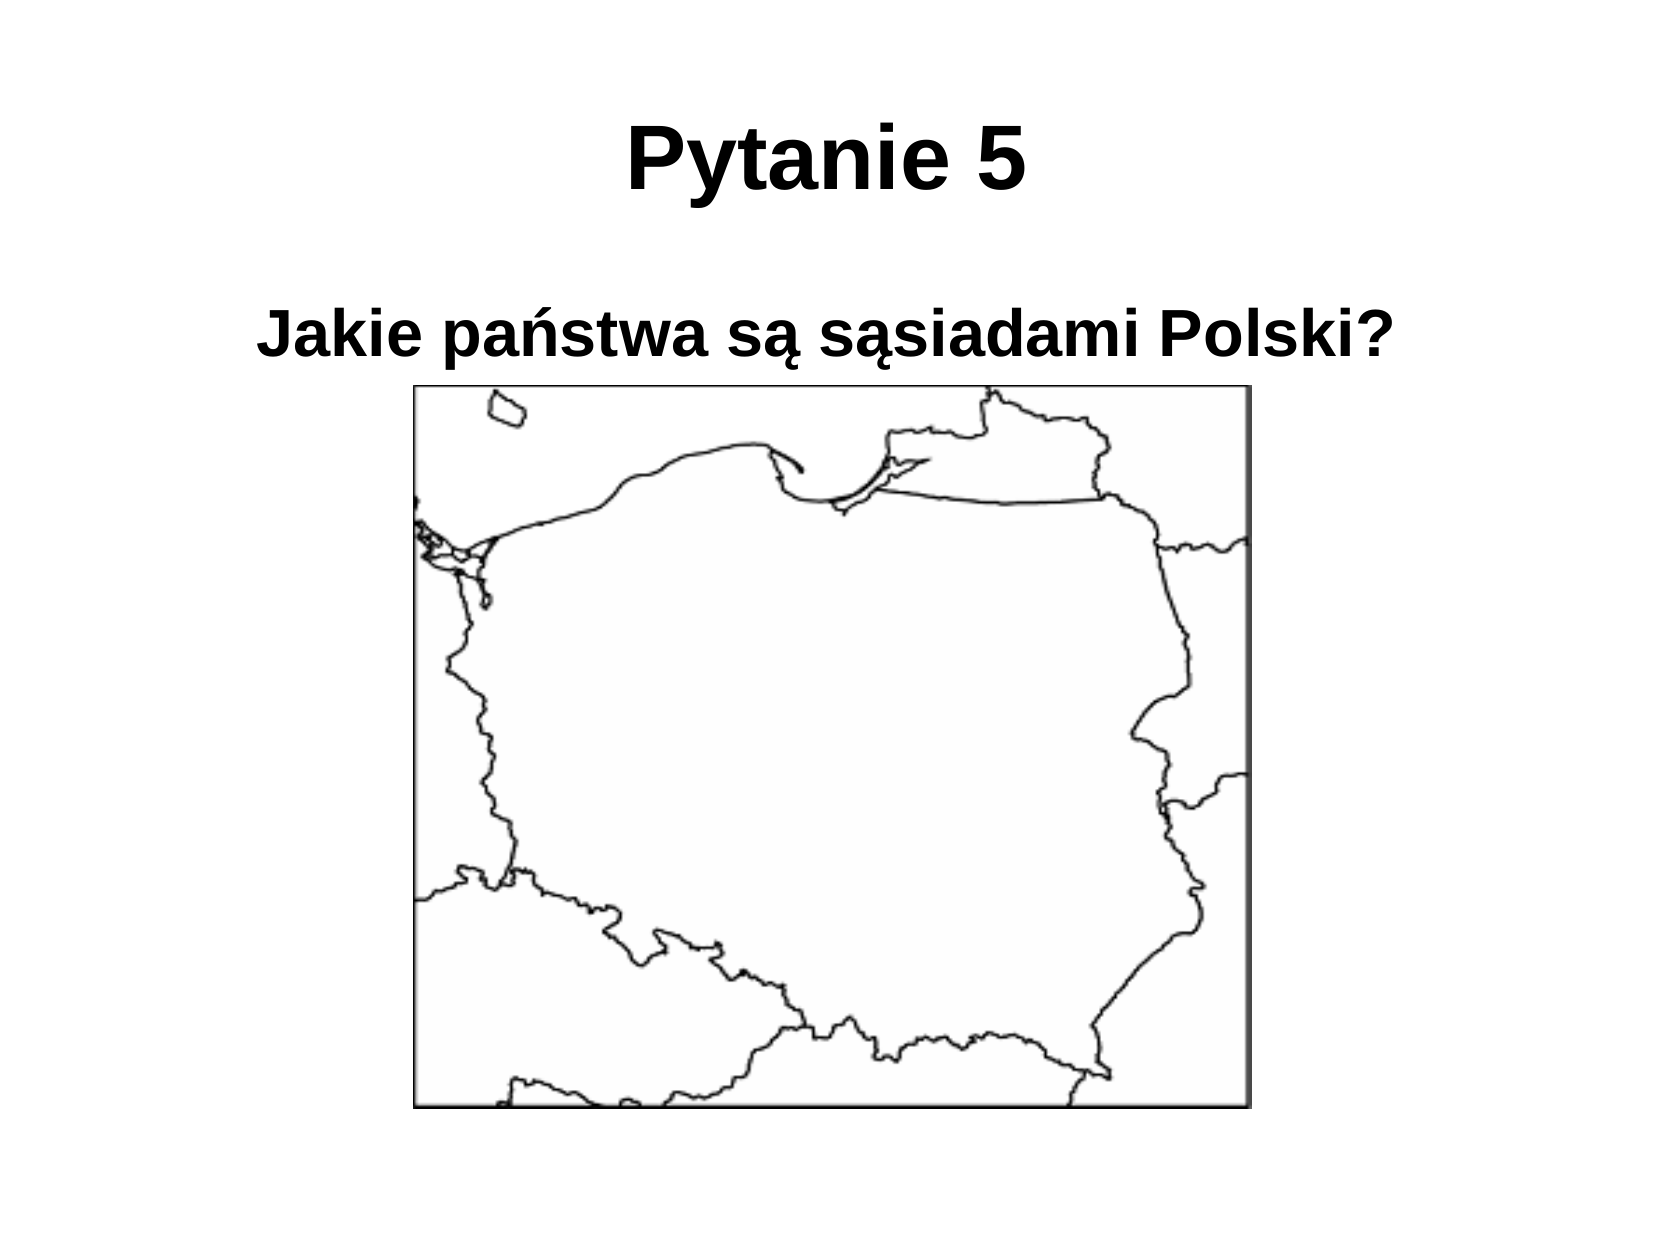

# Pytanie 5
Jakie państwa są sąsiadami Polski?